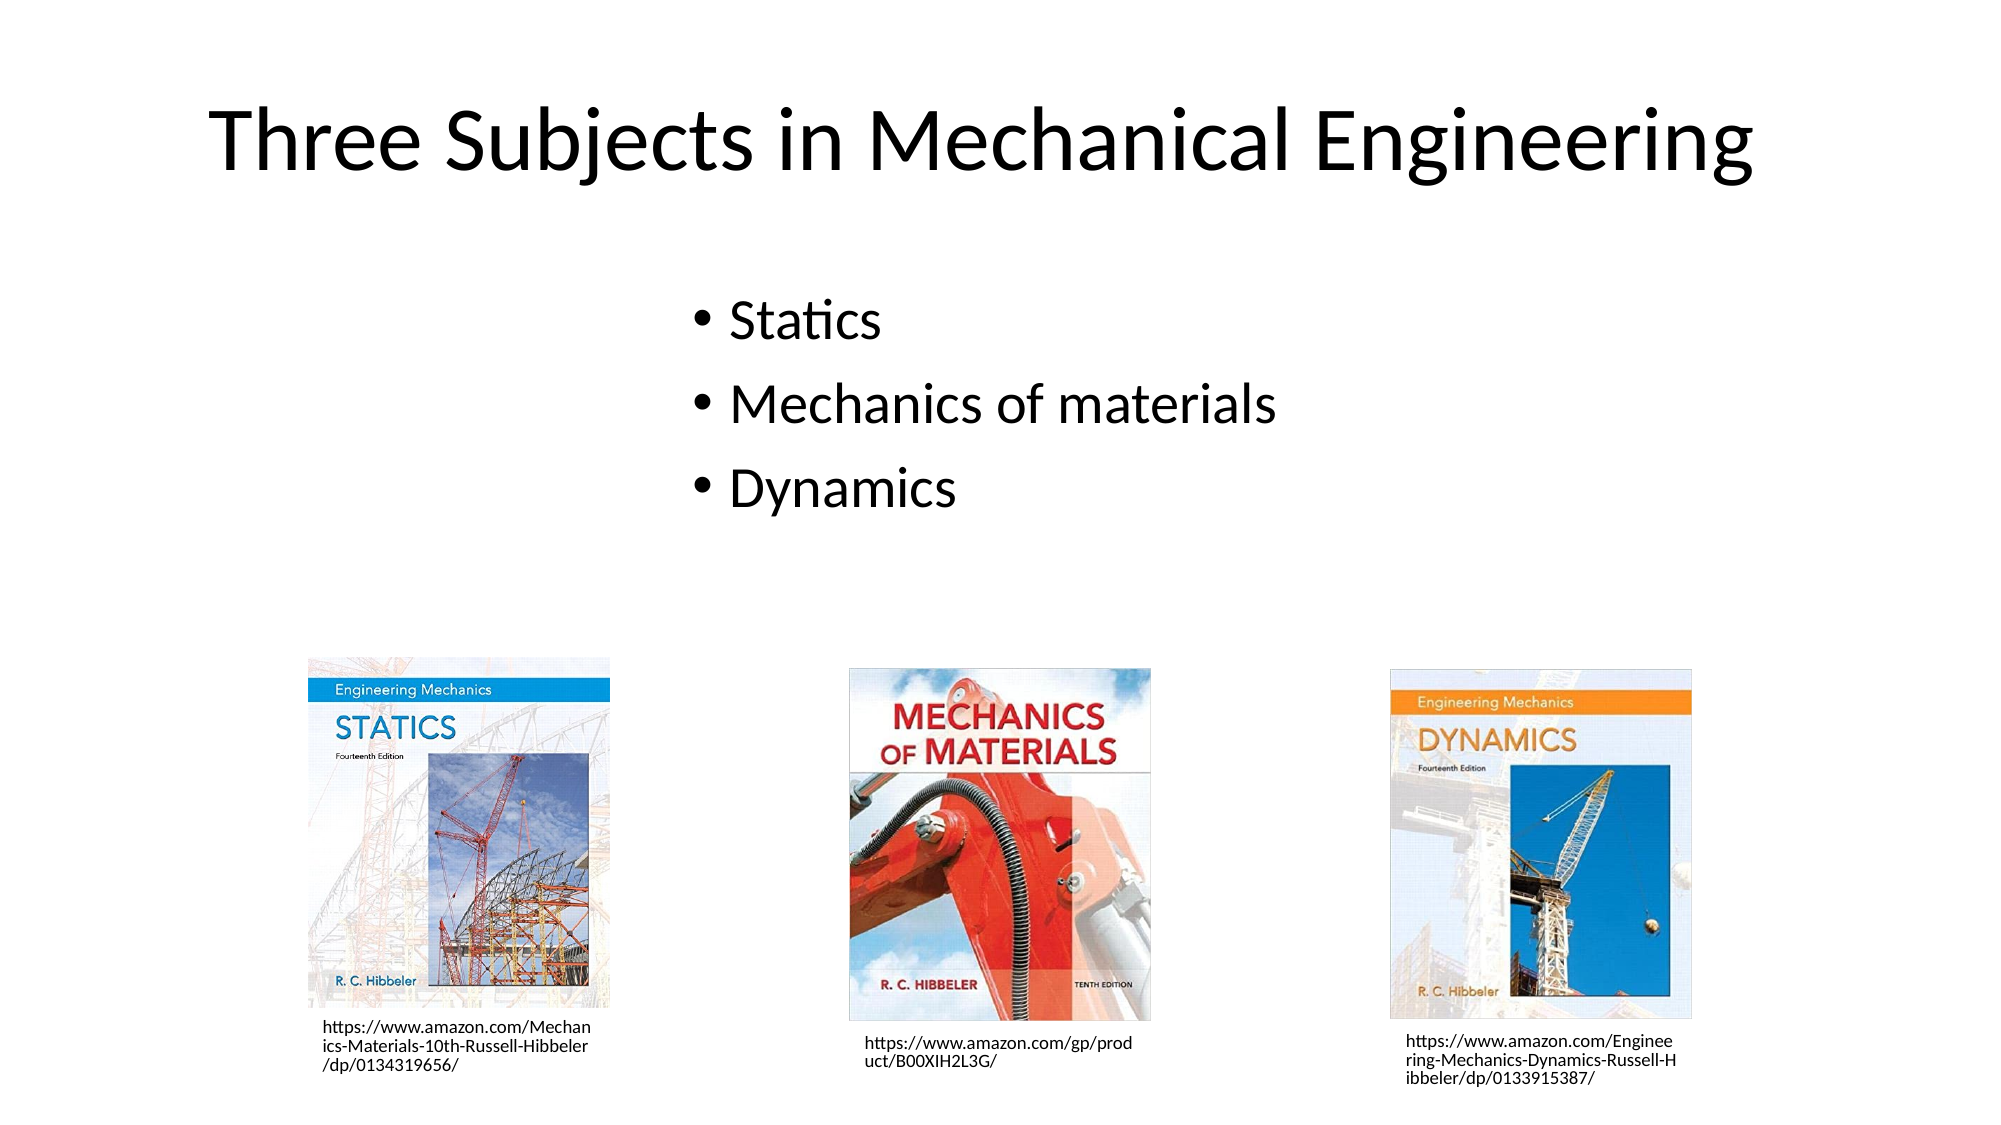

# Three Subjects in Mechanical Engineering
Statics
Mechanics of materials
Dynamics
https://www.amazon.com/Mechanics-Materials-10th-Russell-Hibbeler/dp/0134319656/
https://www.amazon.com/gp/product/B00XIH2L3G/
https://www.amazon.com/Engineering-Mechanics-Dynamics-Russell-Hibbeler/dp/0133915387/